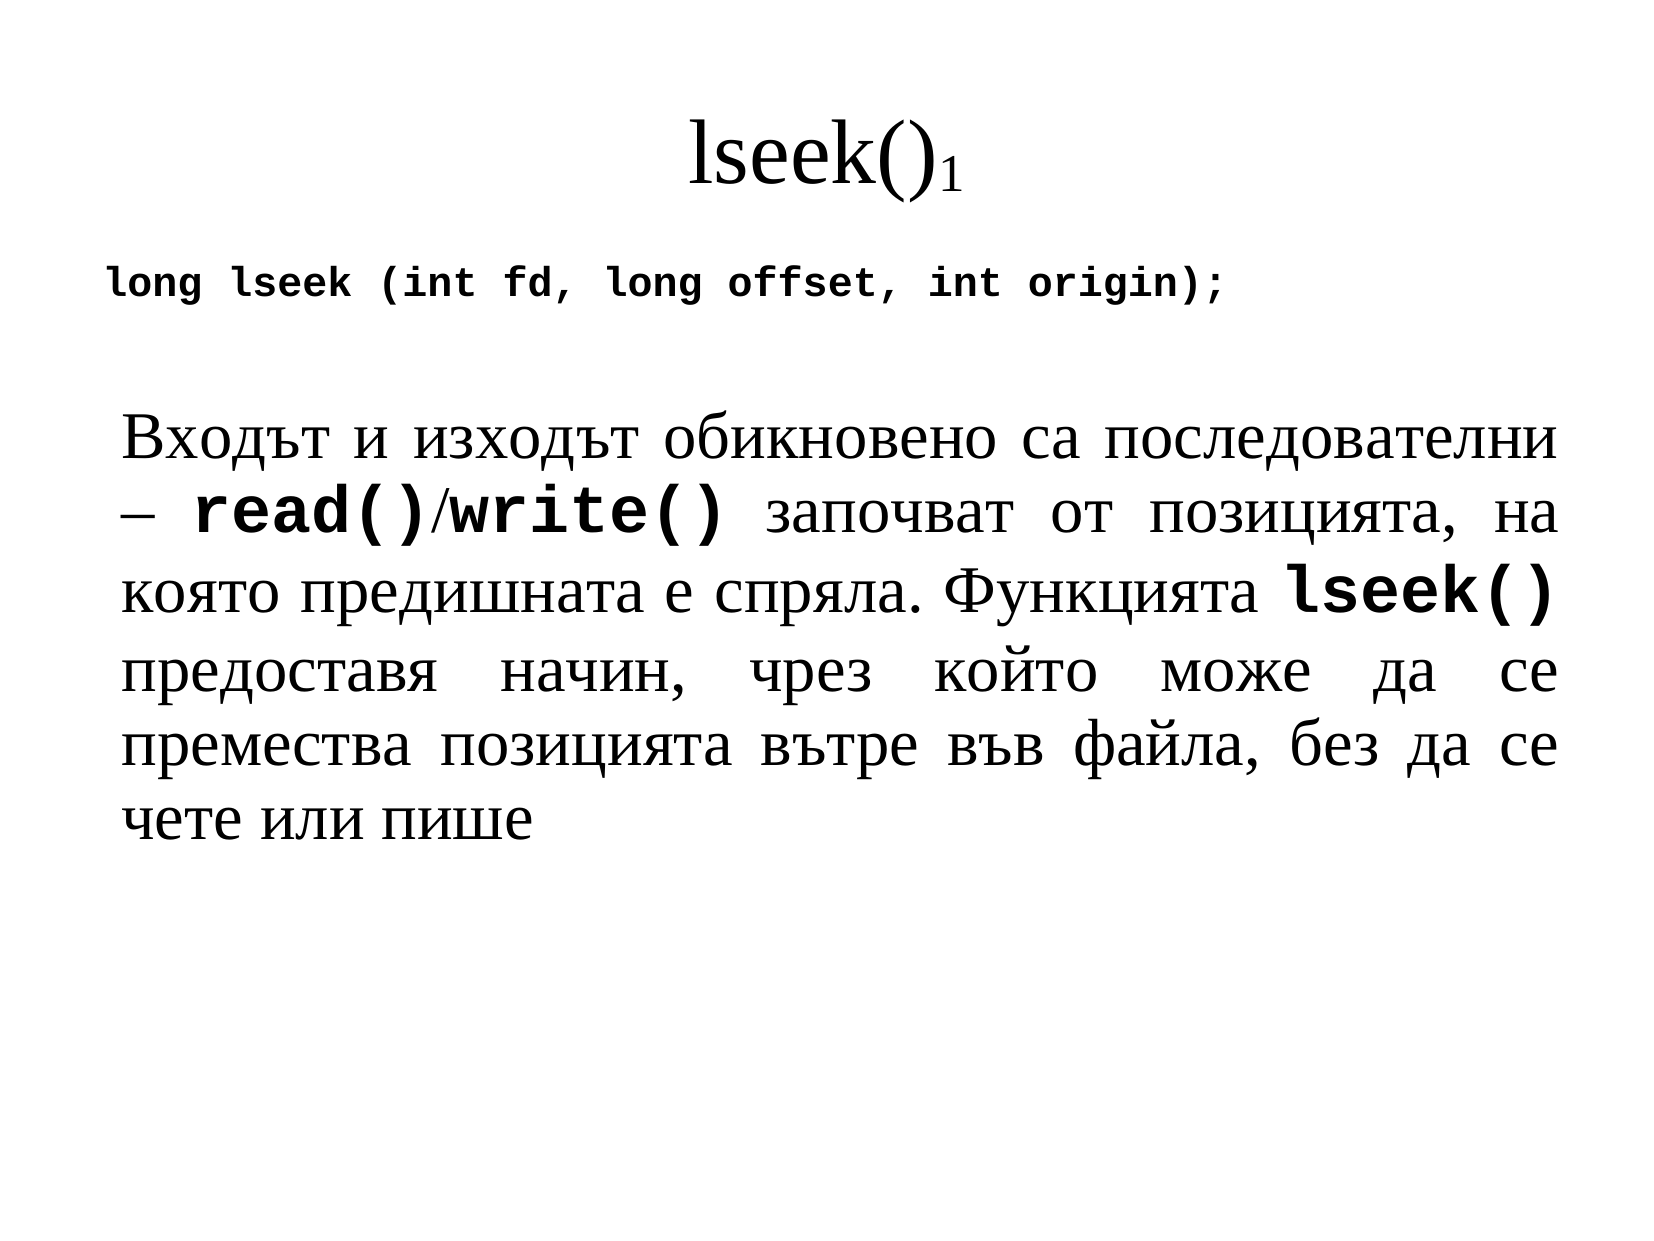

# lseek()1
Входът и изходът обикновено са последователни – read()/write() започват от позицията, на която предишната е спряла. Функцията lseek() предоставя начин, чрез който може да се премества позицията вътре във файла, без да се чете или пише
long lseek (int fd, long offset, int origin);